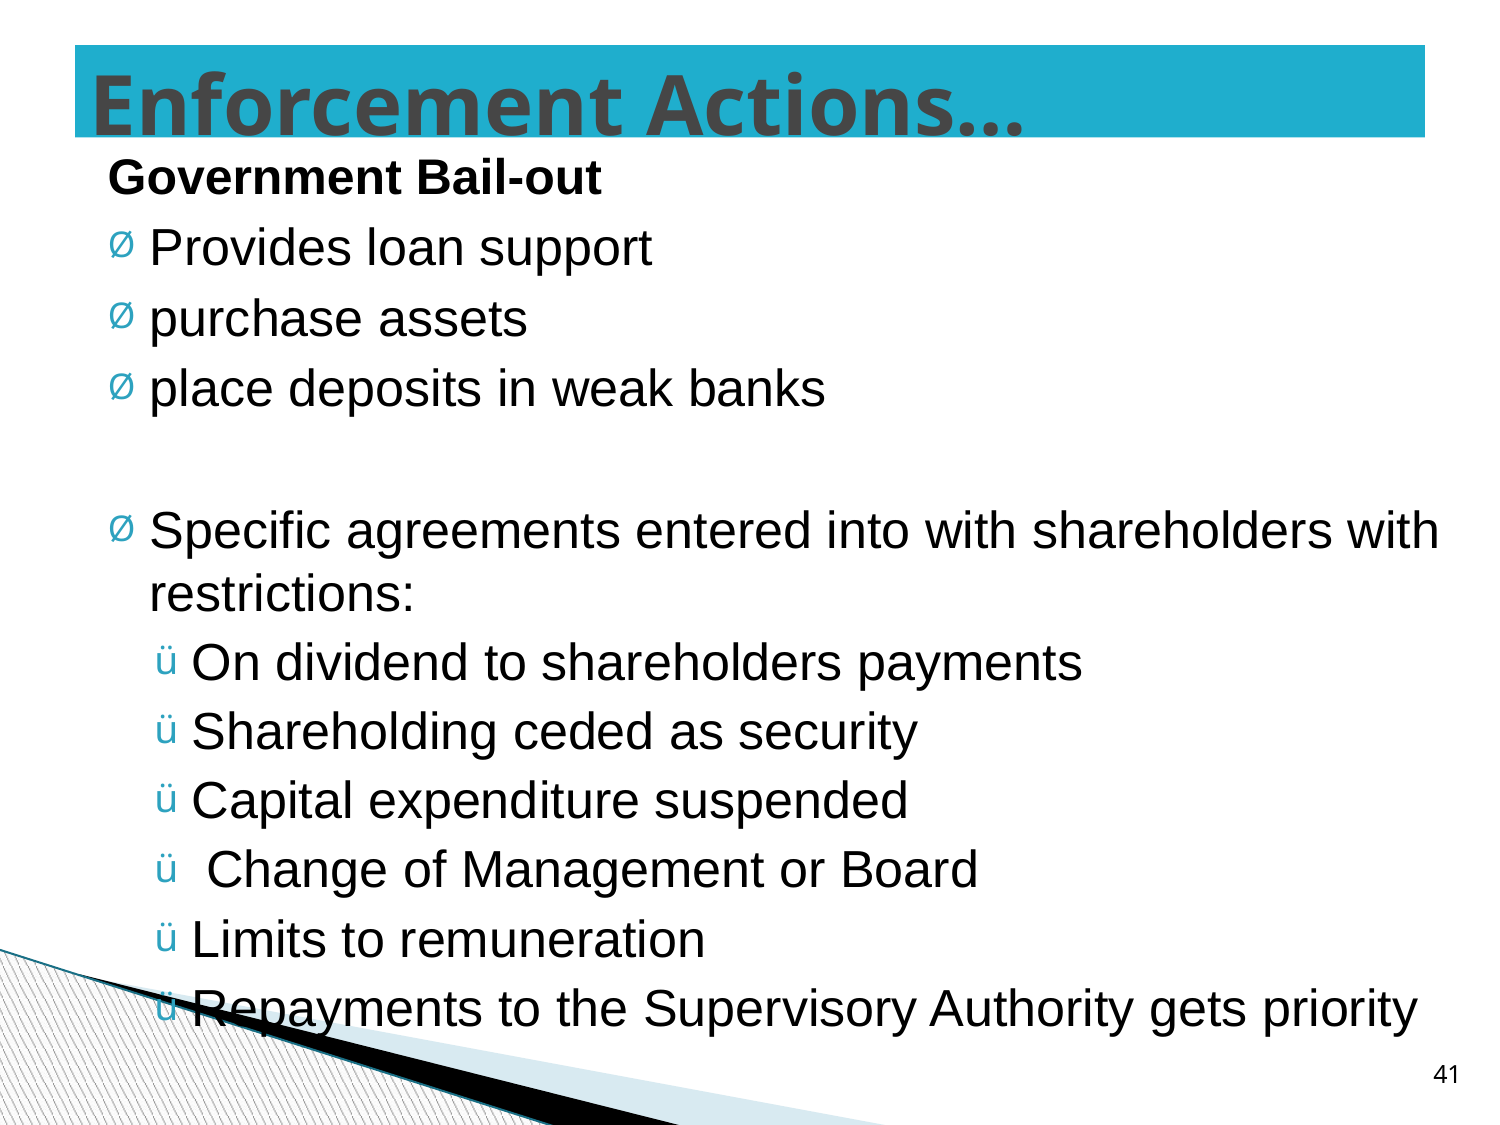

# Enforcement Actions…
Government Bail-out
Provides loan support
purchase assets
place deposits in weak banks
Specific agreements entered into with shareholders with restrictions:
On dividend to shareholders payments
Shareholding ceded as security
Capital expenditure suspended
 Change of Management or Board
Limits to remuneration
Repayments to the Supervisory Authority gets priority